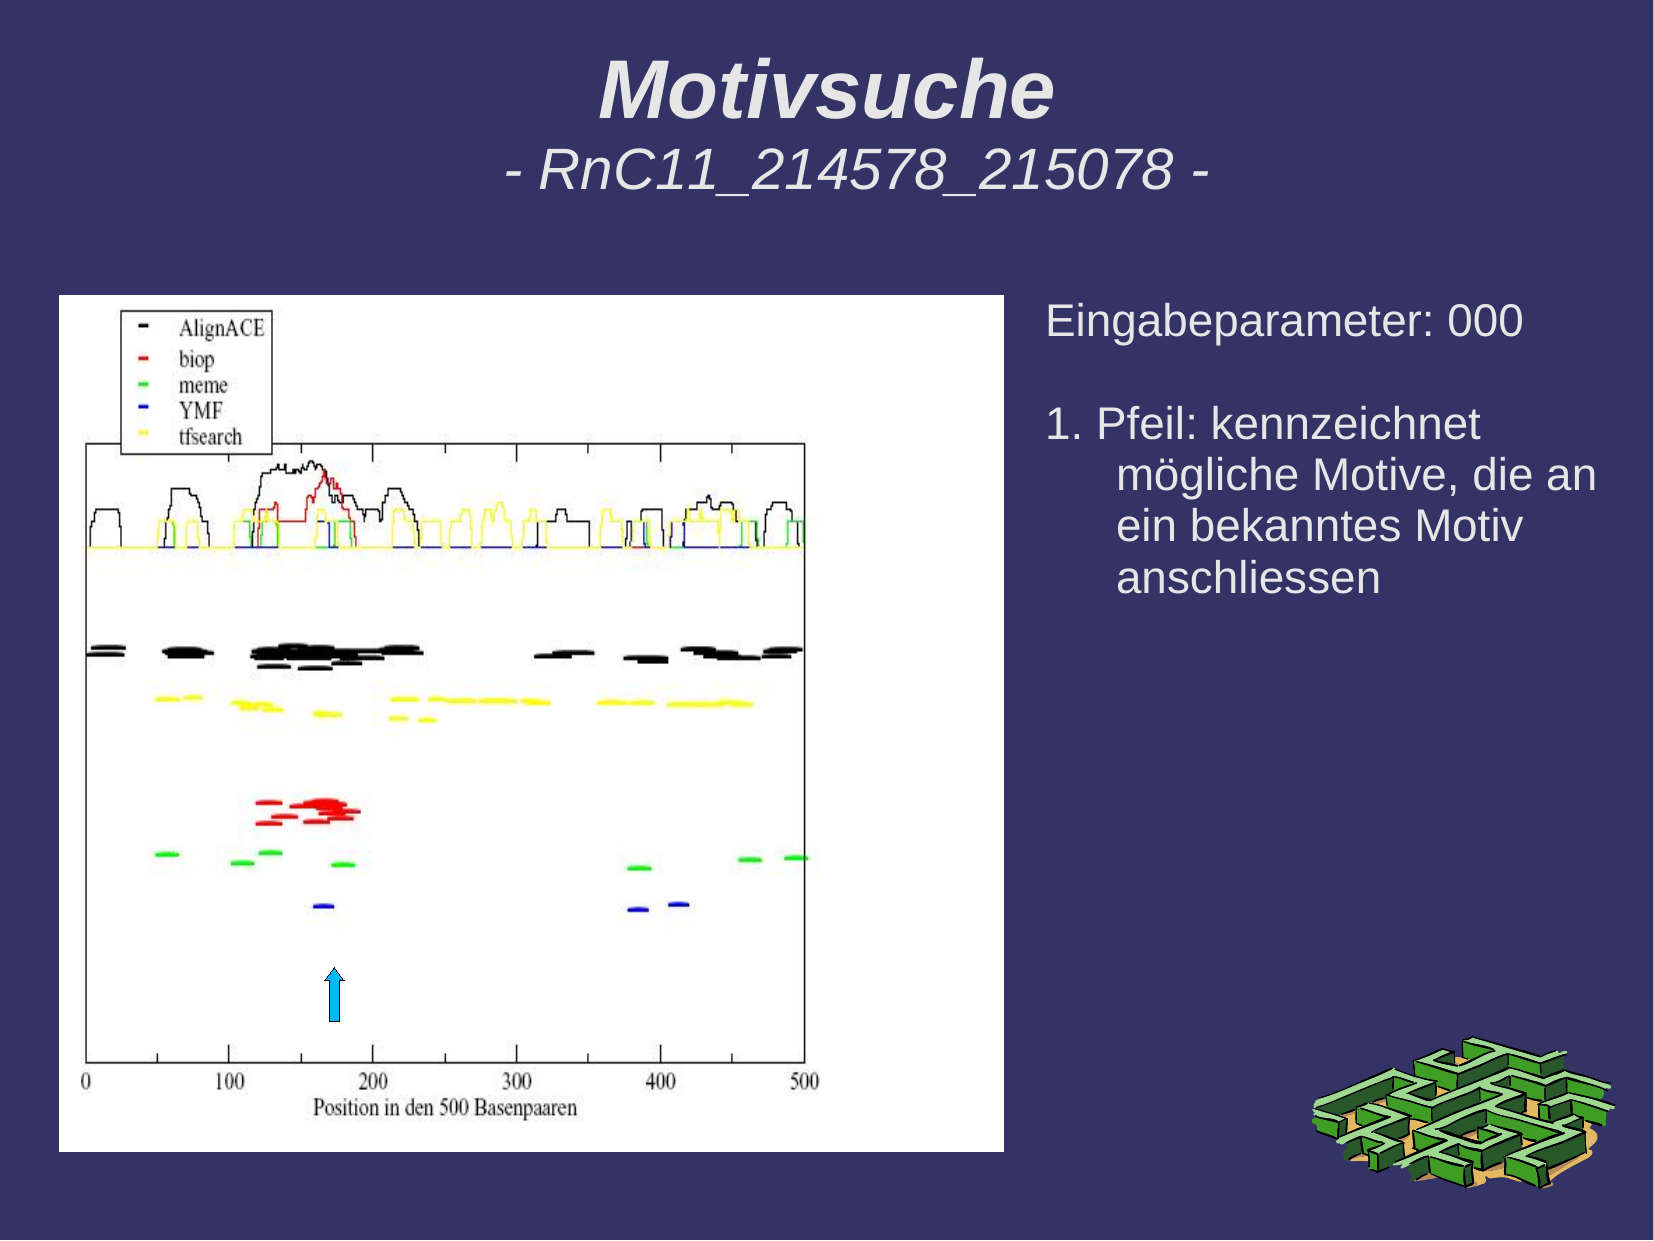

# Motivsuche - RnC11_214578_215078 -
Eingabeparameter: 000
1. Pfeil: kennzeichnet mögliche Motive, die an ein bekanntes Motiv anschliessen